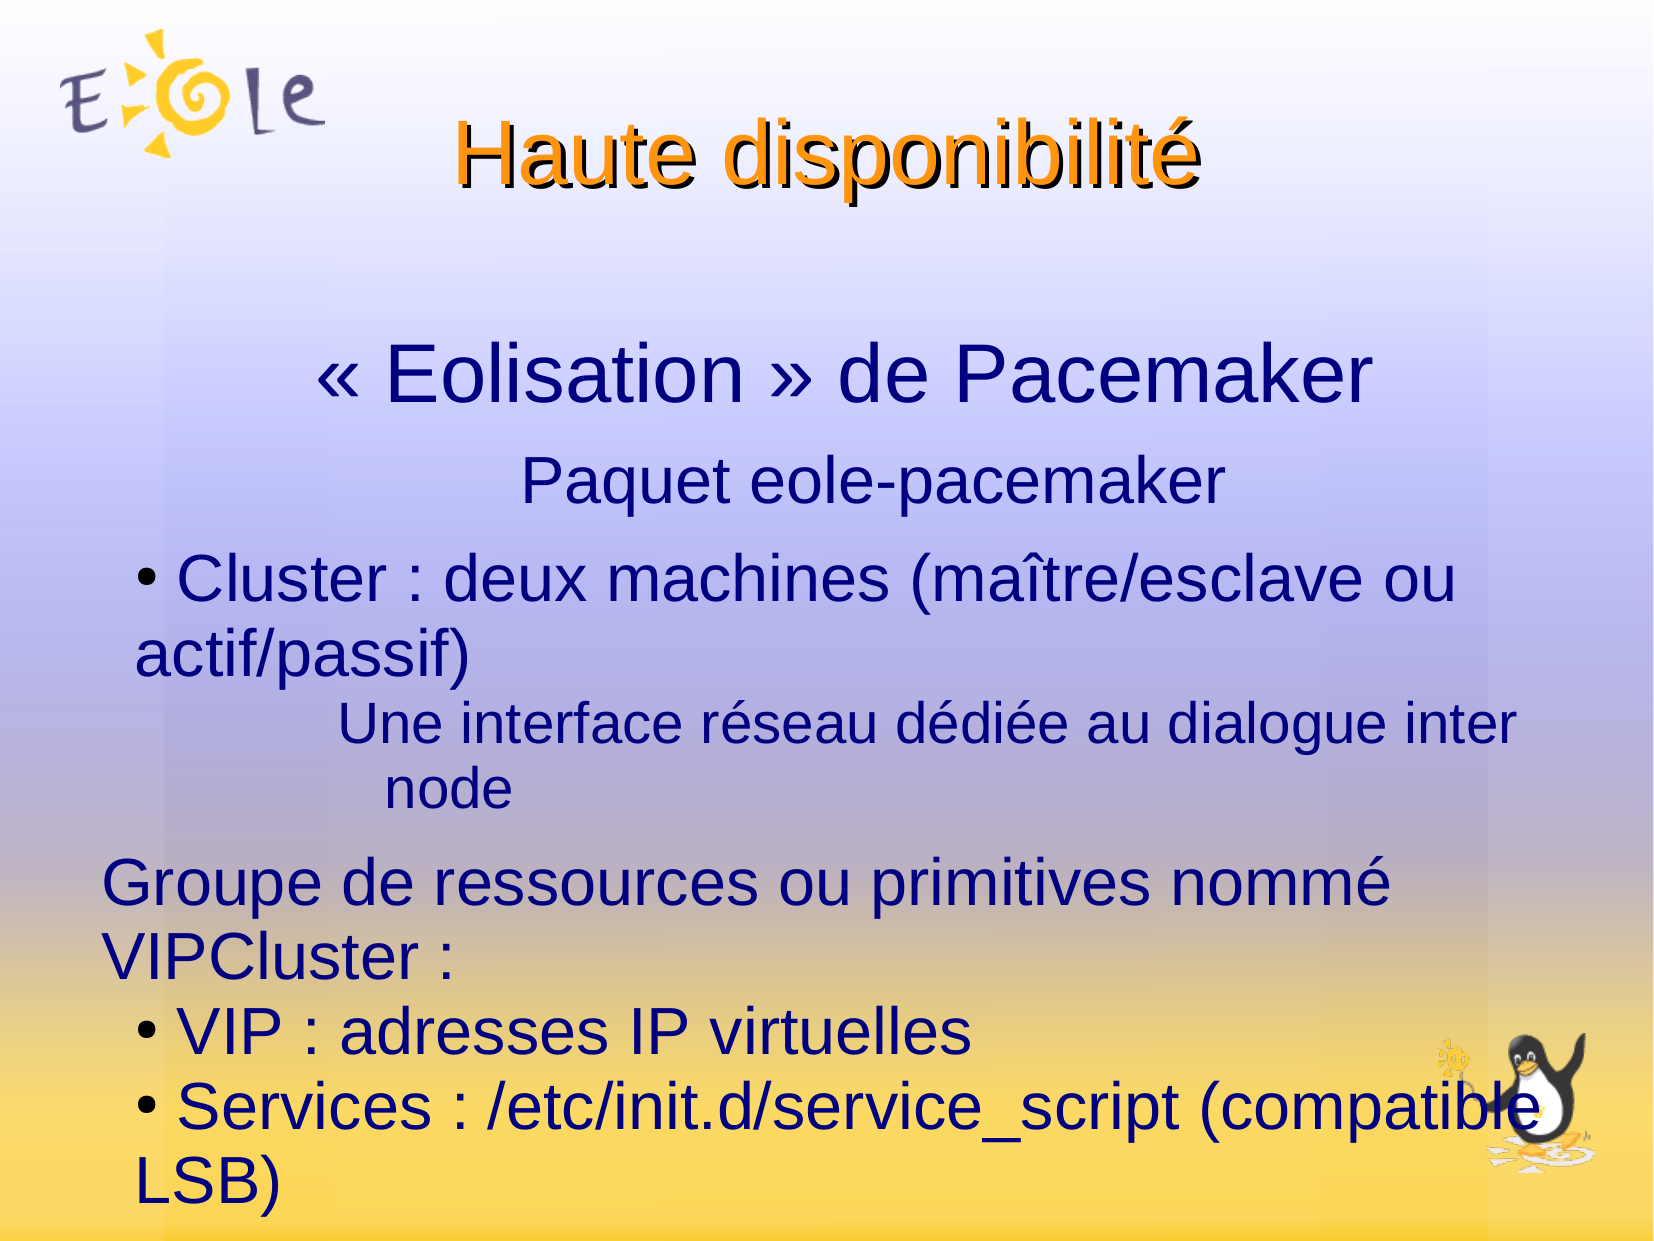

# Haute disponibilité
« Eolisation » de Pacemaker
Paquet eole-pacemaker
 Cluster : deux machines (maître/esclave ou actif/passif)
Une interface réseau dédiée au dialogue inter node
Groupe de ressources ou primitives nommé VIPCluster :
 VIP : adresses IP virtuelles
 Services : /etc/init.d/service_script (compatible LSB)
 Ping : test de ping
 Fichiers ou répertoires à synchroniser